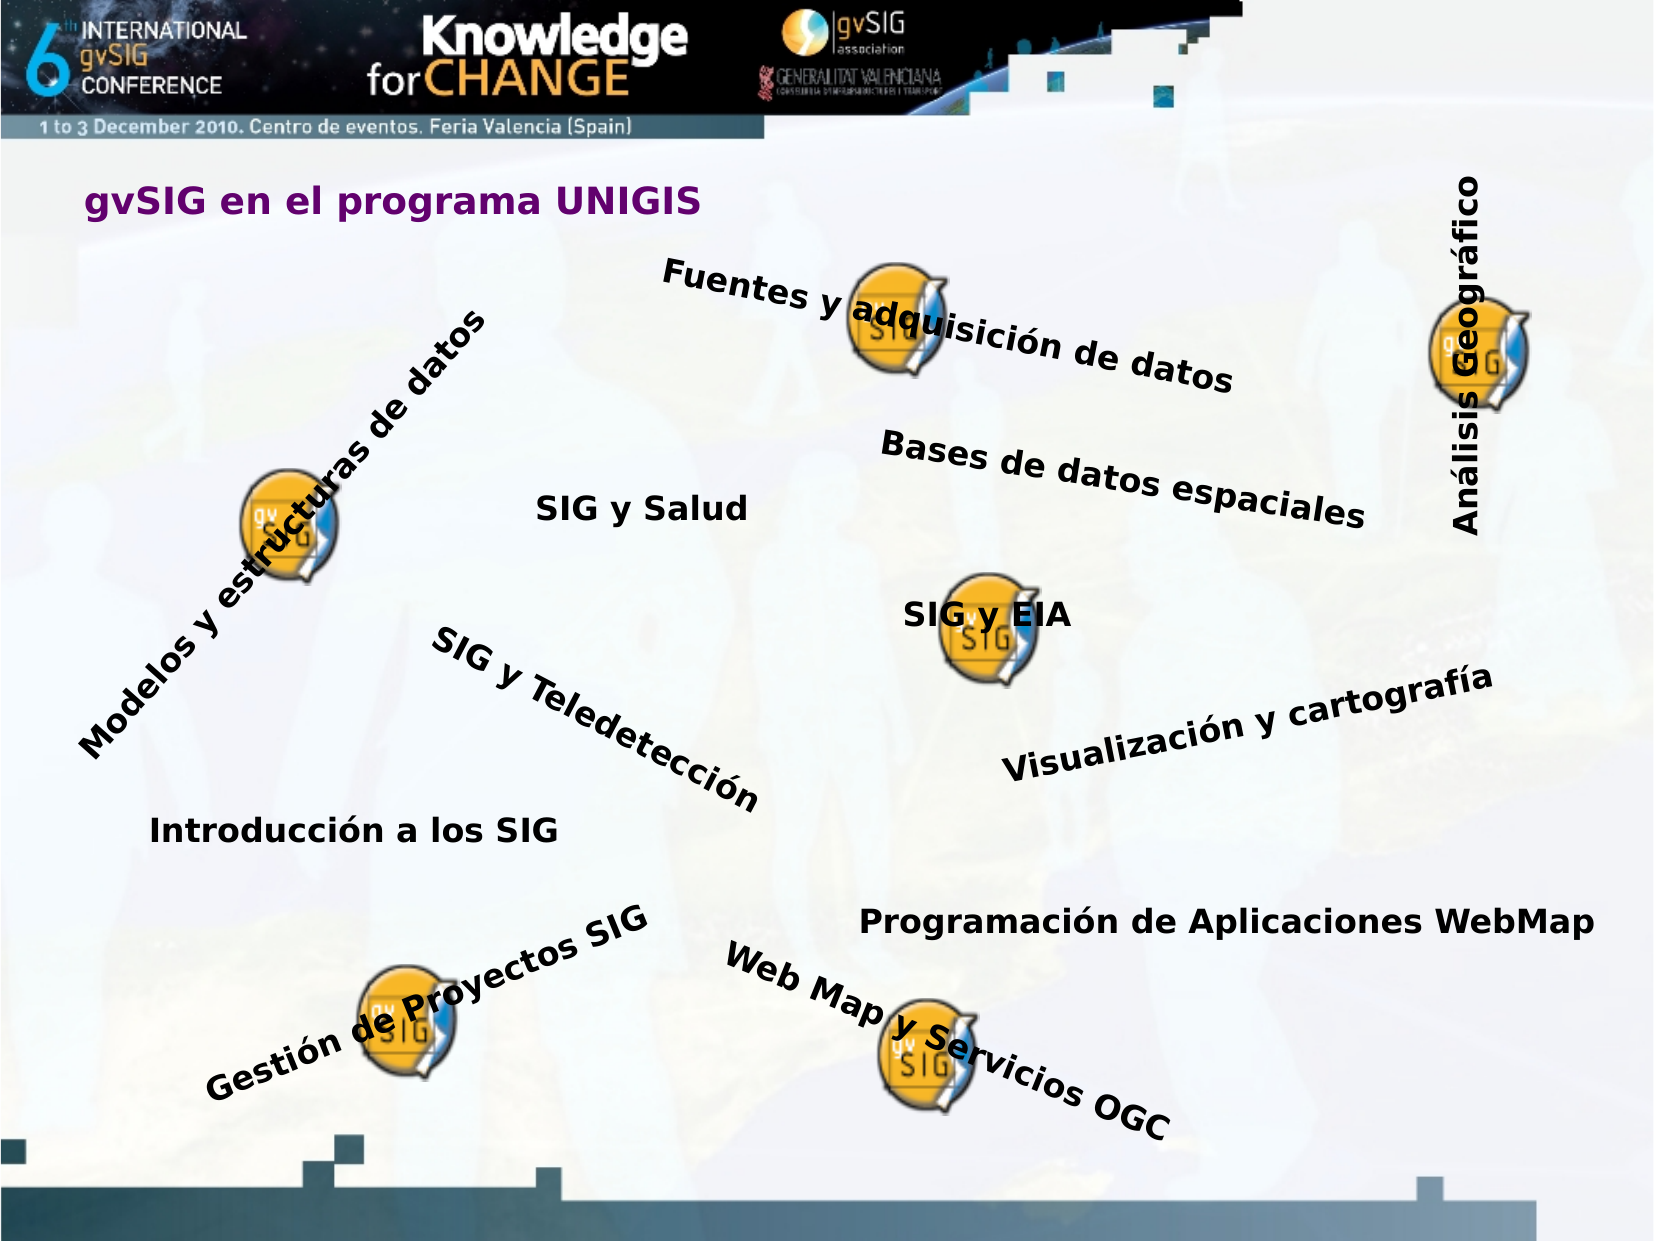

gvSIG en el programa UNIGIS
Análisis Geográfico
Fuentes y adquisición de datos
Bases de datos espaciales
Modelos y estructuras de datos
SIG y Salud
SIG y EIA
SIG y Teledetección
Visualización y cartografía
Introducción a los SIG
Programación de Aplicaciones WebMap
Gestión de Proyectos SIG
Web Map y Servicios OGC